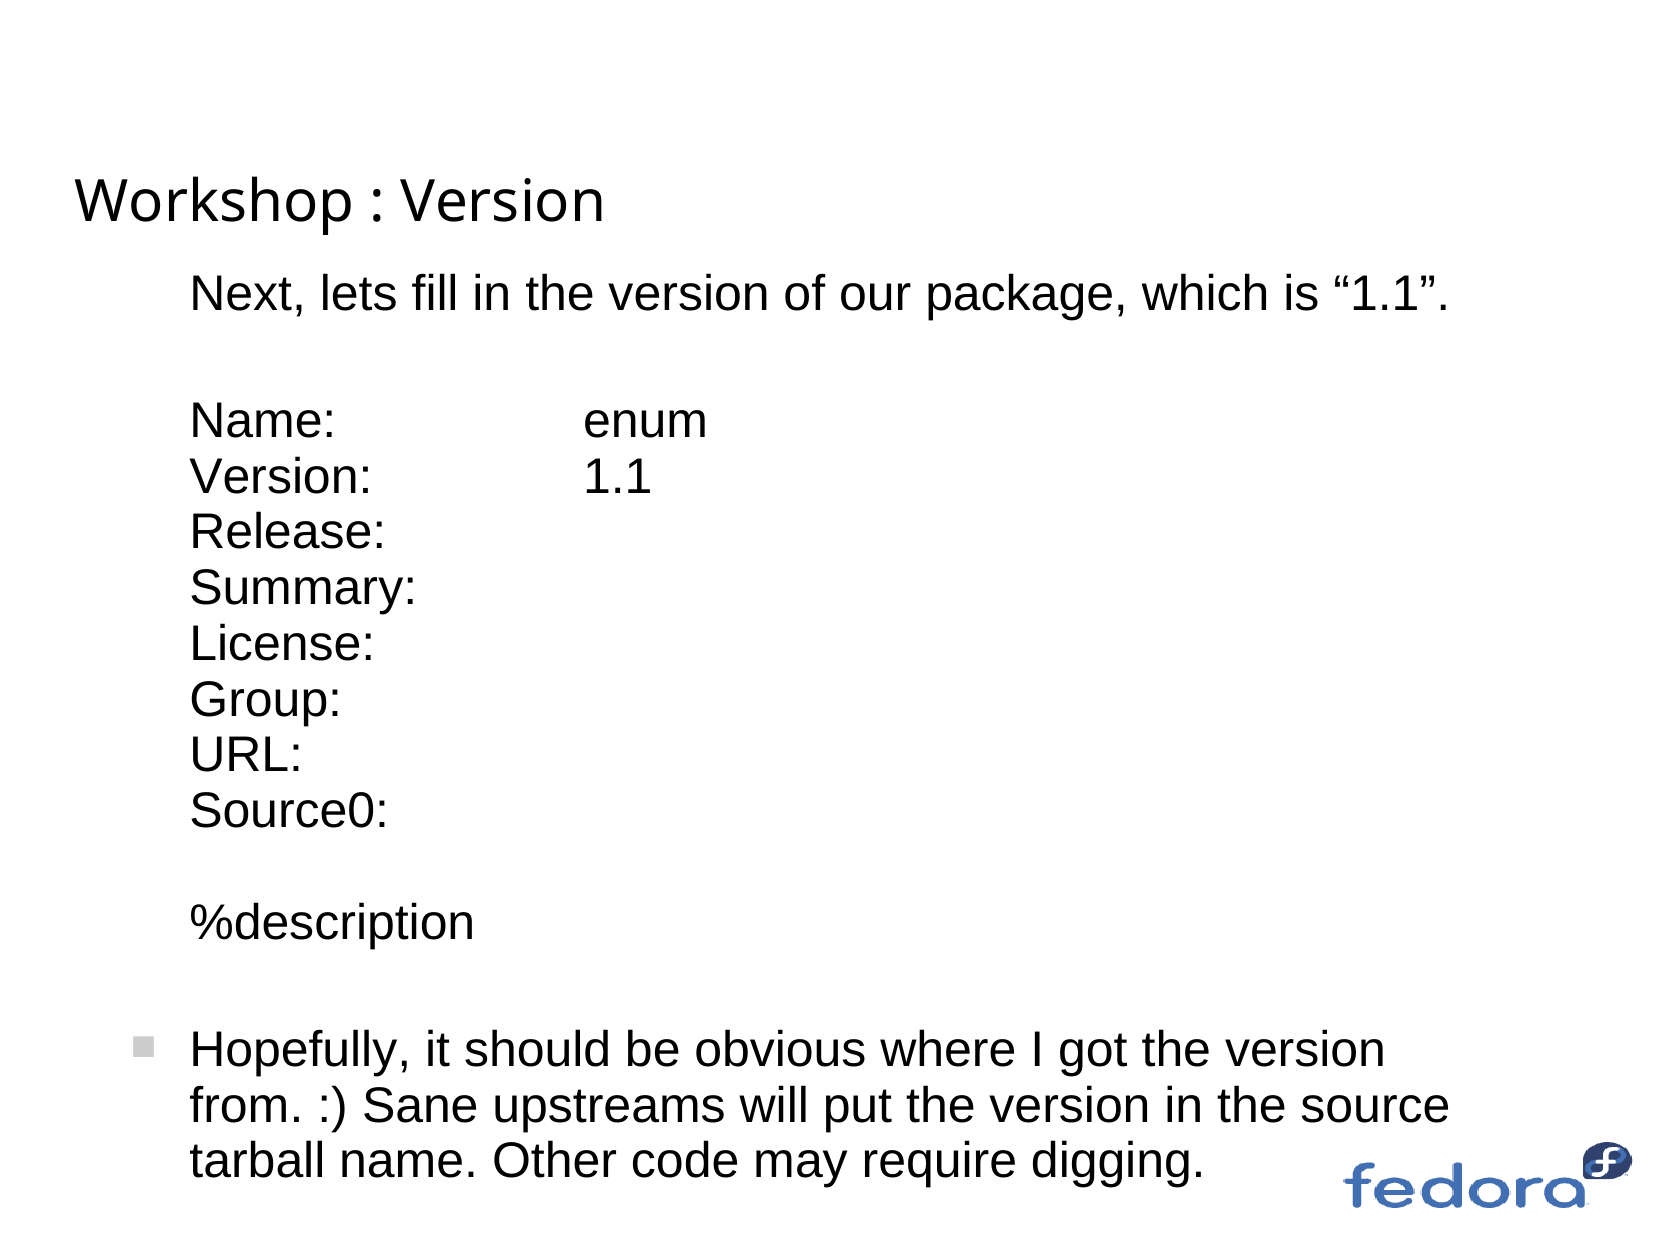

# Workshop : Version
Next, lets fill in the version of our package, which is “1.1”.
Name:		enum
Version:		1.1
Release:
Summary:
License:
Group:
URL:
Source0:
%description
Hopefully, it should be obvious where I got the version from. :) Sane upstreams will put the version in the source tarball name. Other code may require digging.